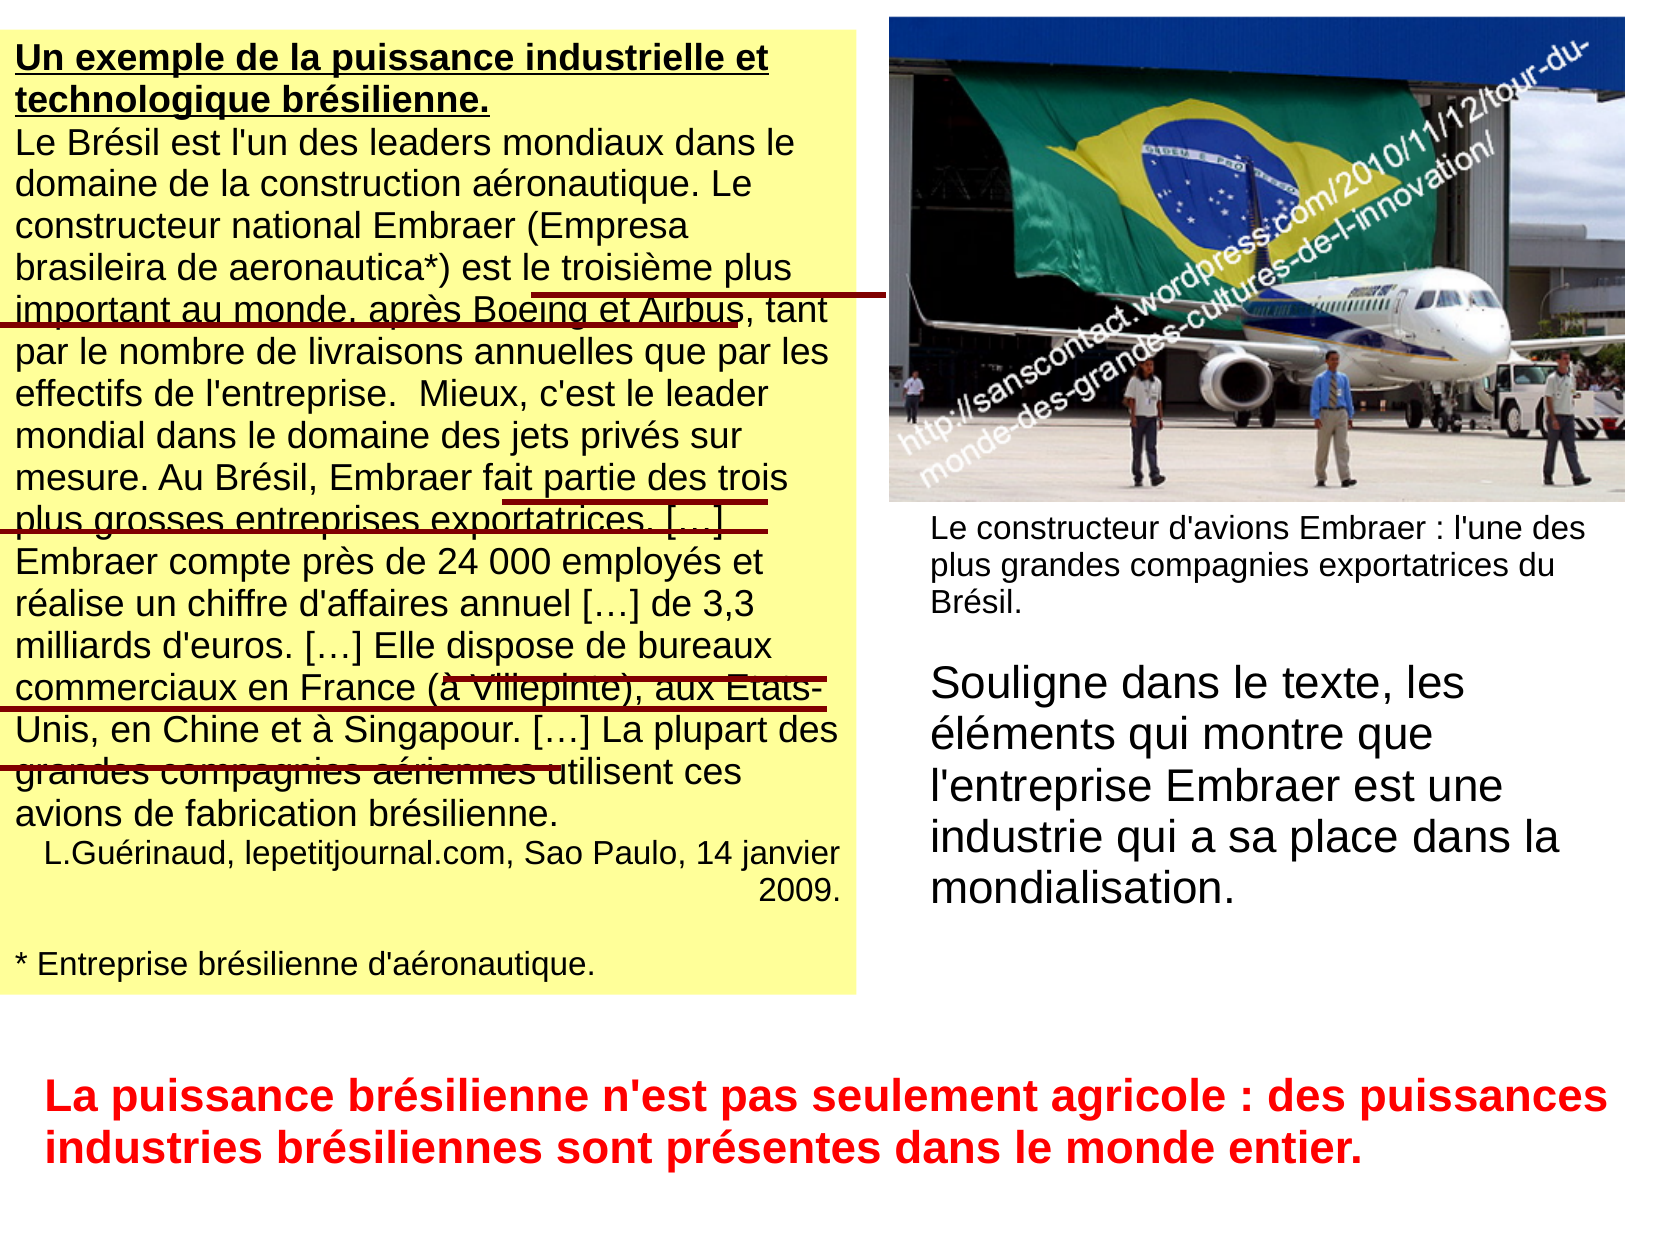

Un exemple de la puissance industrielle et technologique brésilienne.
Le Brésil est l'un des leaders mondiaux dans le domaine de la construction aéronautique. Le constructeur national Embraer (Empresa brasileira de aeronautica*) est le troisième plus important au monde, après Boeing et Airbus, tant par le nombre de livraisons annuelles que par les effectifs de l'entreprise. Mieux, c'est le leader mondial dans le domaine des jets privés sur mesure. Au Brésil, Embraer fait partie des trois plus grosses entreprises exportatrices. […] Embraer compte près de 24 000 employés et réalise un chiffre d'affaires annuel […] de 3,3 milliards d'euros. […] Elle dispose de bureaux commerciaux en France (à Villepinte), aux Etats-Unis, en Chine et à Singapour. […] La plupart des grandes compagnies aériennes utilisent ces avions de fabrication brésilienne.
L.Guérinaud, lepetitjournal.com, Sao Paulo, 14 janvier 2009.
* Entreprise brésilienne d'aéronautique.
Le constructeur d'avions Embraer : l'une des plus grandes compagnies exportatrices du Brésil.
Souligne dans le texte, les éléments qui montre que l'entreprise Embraer est une industrie qui a sa place dans la mondialisation.
La puissance brésilienne n'est pas seulement agricole : des puissances industries brésiliennes sont présentes dans le monde entier.